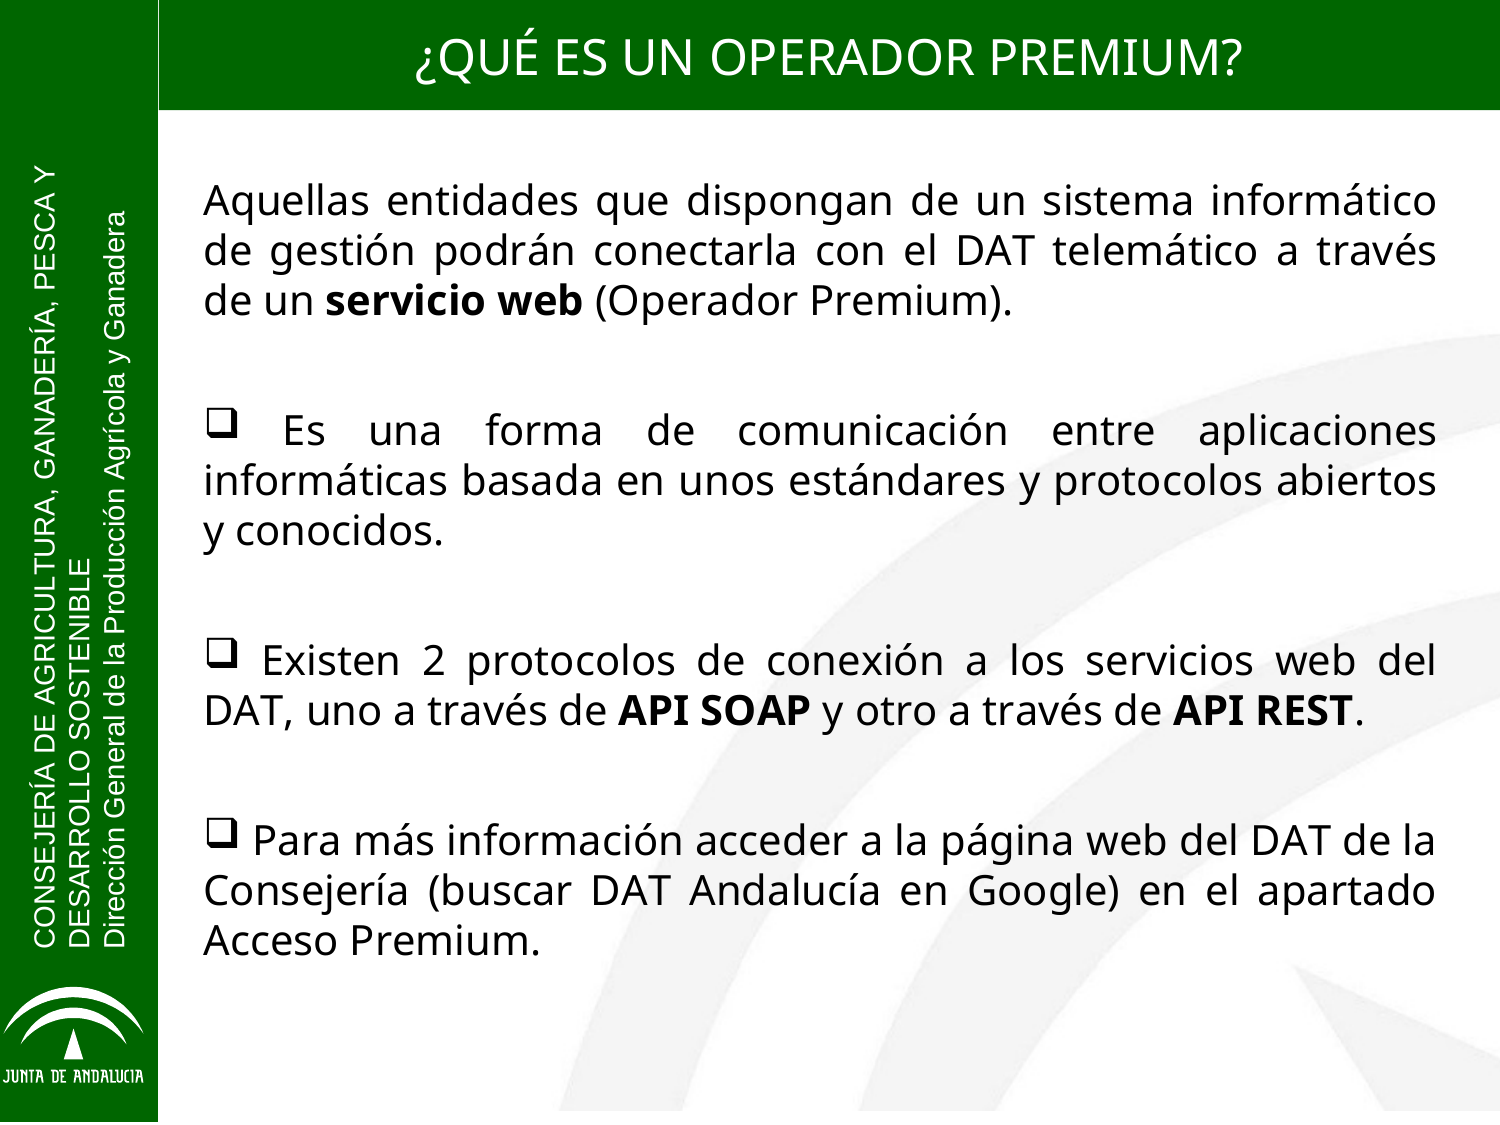

¿QUÉ ES UN OPERADOR PREMIUM?
Aquellas entidades que dispongan de un sistema informático de gestión podrán conectarla con el DAT telemático a través de un servicio web (Operador Premium).
 Es una forma de comunicación entre aplicaciones informáticas basada en unos estándares y protocolos abiertos y conocidos.
 Existen 2 protocolos de conexión a los servicios web del DAT, uno a través de API SOAP y otro a través de API REST.
 Para más información acceder a la página web del DAT de la Consejería (buscar DAT Andalucía en Google) en el apartado Acceso Premium.